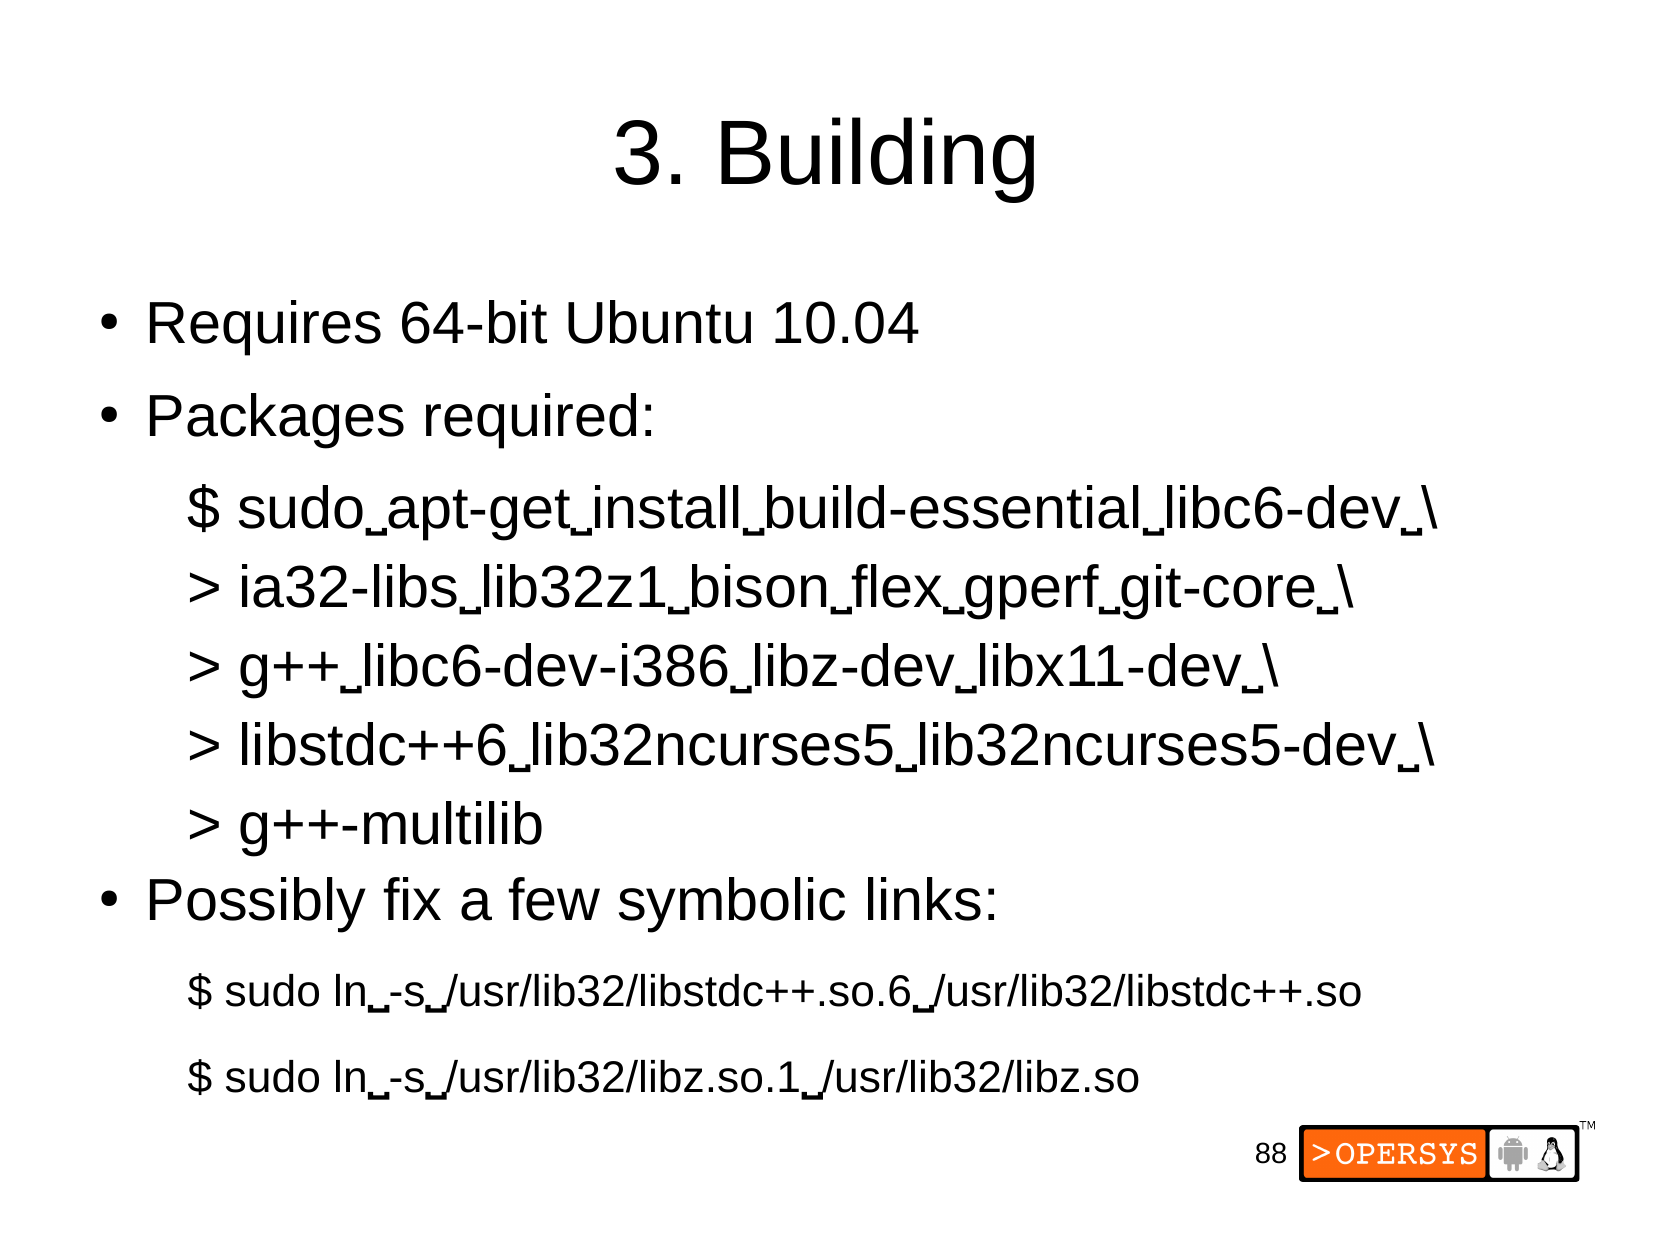

# 3. Building
Requires 64-bit Ubuntu 10.04
Packages required:
$ sudo⌴apt-get⌴install⌴build-essential⌴libc6-dev⌴\
> ia32-libs⌴lib32z1⌴bison⌴flex⌴gperf⌴git-core⌴\
> g++⌴libc6-dev-i386⌴libz-dev⌴libx11-dev⌴\
> libstdc++6⌴lib32ncurses5⌴lib32ncurses5-dev⌴\
> g++-multilib
Possibly fix a few symbolic links:
$ sudo ln⌴-s⌴/usr/lib32/libstdc++.so.6⌴/usr/lib32/libstdc++.so
$ sudo ln⌴-s⌴/usr/lib32/libz.so.1⌴/usr/lib32/libz.so